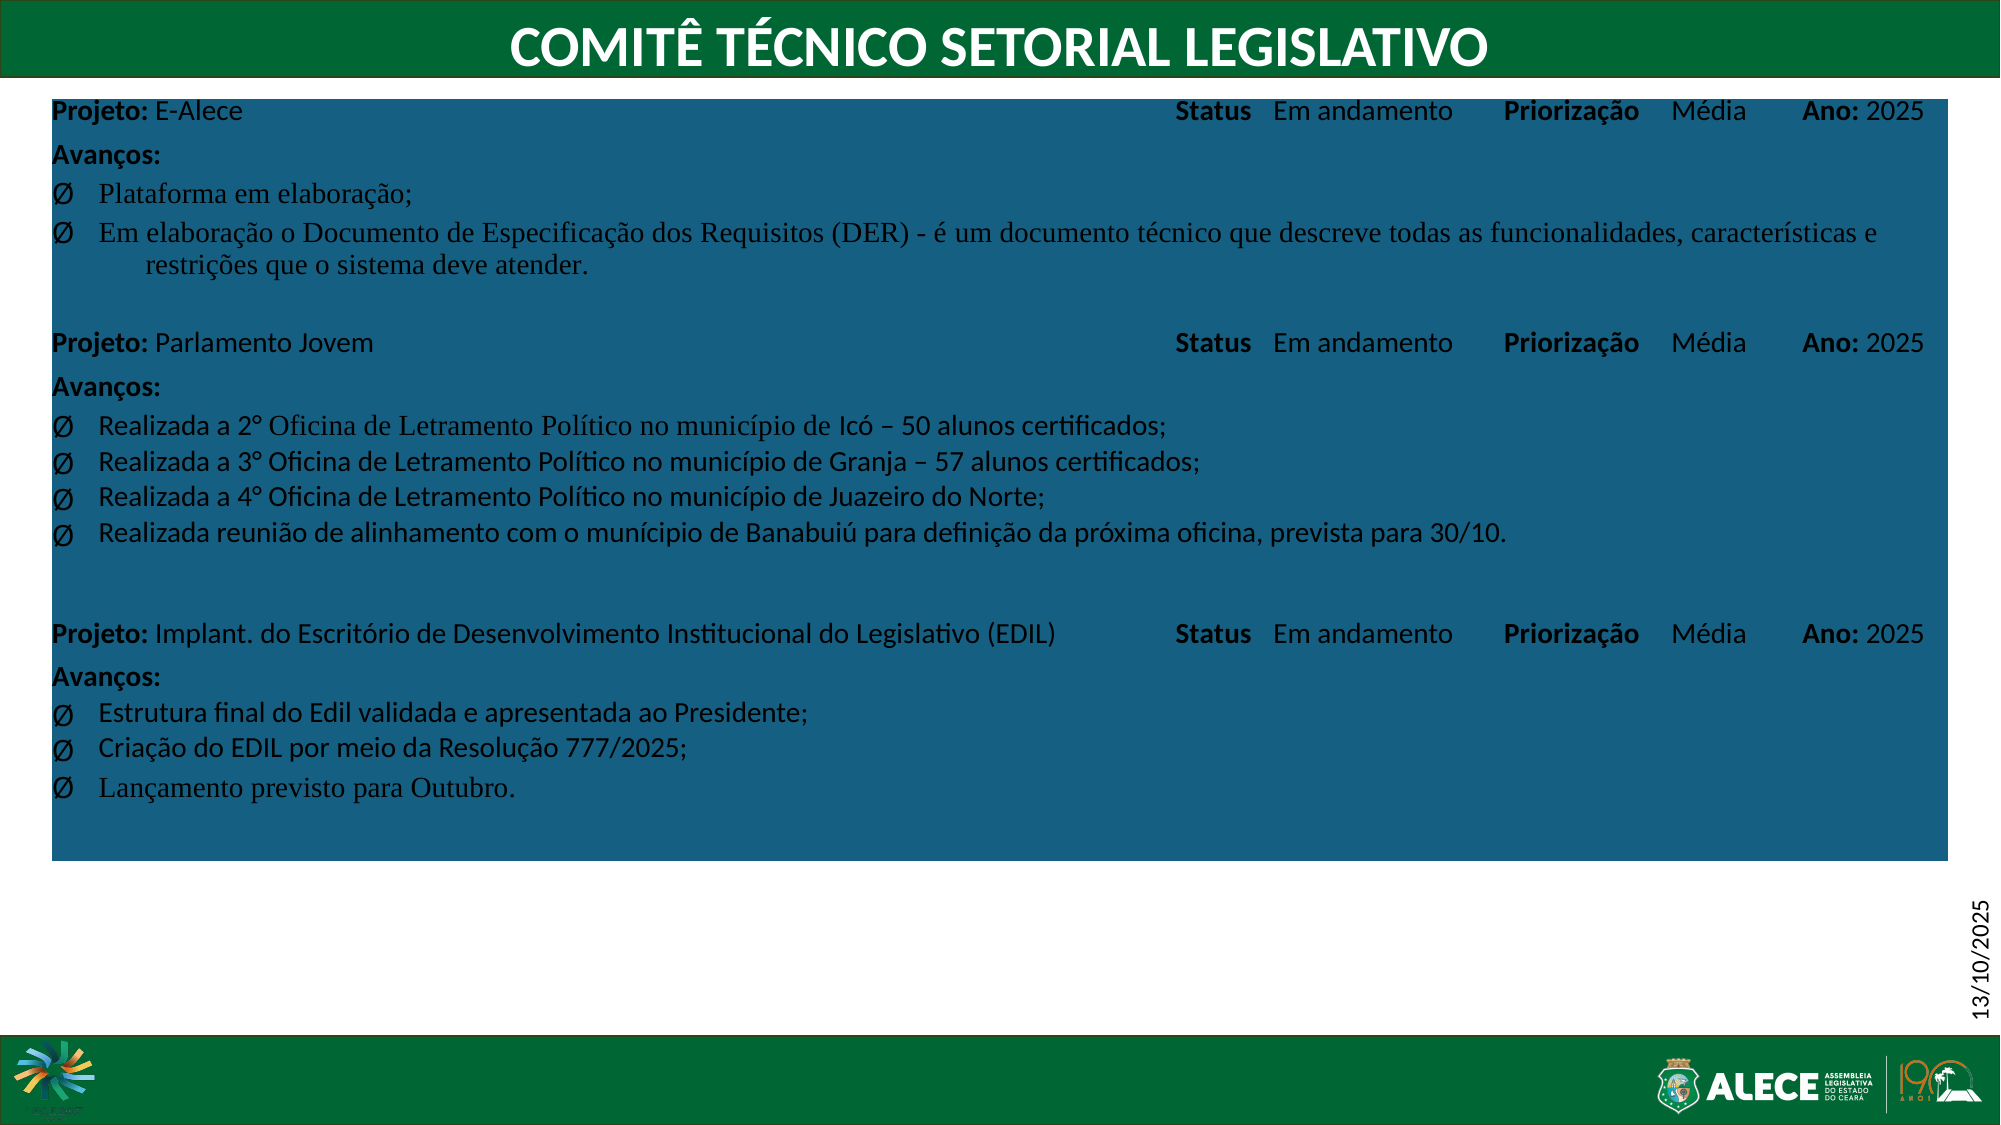

COMITÊ TÉCNICO SETORIAL LEGISLATIVO
| Projeto: E-Alece | Status | Em andamento | Priorização | Média | Ano: 2025 |
| --- | --- | --- | --- | --- | --- |
| Avanços: Plataforma em elaboração; Em elaboração o Documento de Especificação dos Requisitos (DER) - é um documento técnico que descreve todas as funcionalidades, características e restrições que o sistema deve atender. | | | | | |
| Projeto: Parlamento Jovem | Status | Em andamento | Priorização | Média | Ano: 2025 |
| Avanços: Realizada a 2° Oficina de Letramento Político no município de Icó – 50 alunos certificados; Realizada a 3° Oficina de Letramento Político no município de Granja – 57 alunos certificados; Realizada a 4° Oficina de Letramento Político no município de Juazeiro do Norte; Realizada reunião de alinhamento com o munícipio de Banabuiú para definição da próxima oficina, prevista para 30/10. | | | | | |
| Projeto: Implant. do Escritório de Desenvolvimento Institucional do Legislativo (EDIL) | Status | Em andamento | Priorização | Média | Ano: 2025 |
| Avanços: Estrutura final do Edil validada e apresentada ao Presidente; Criação do EDIL por meio da Resolução 777/2025; Lançamento previsto para Outubro. | | | | | |
13/10/2025